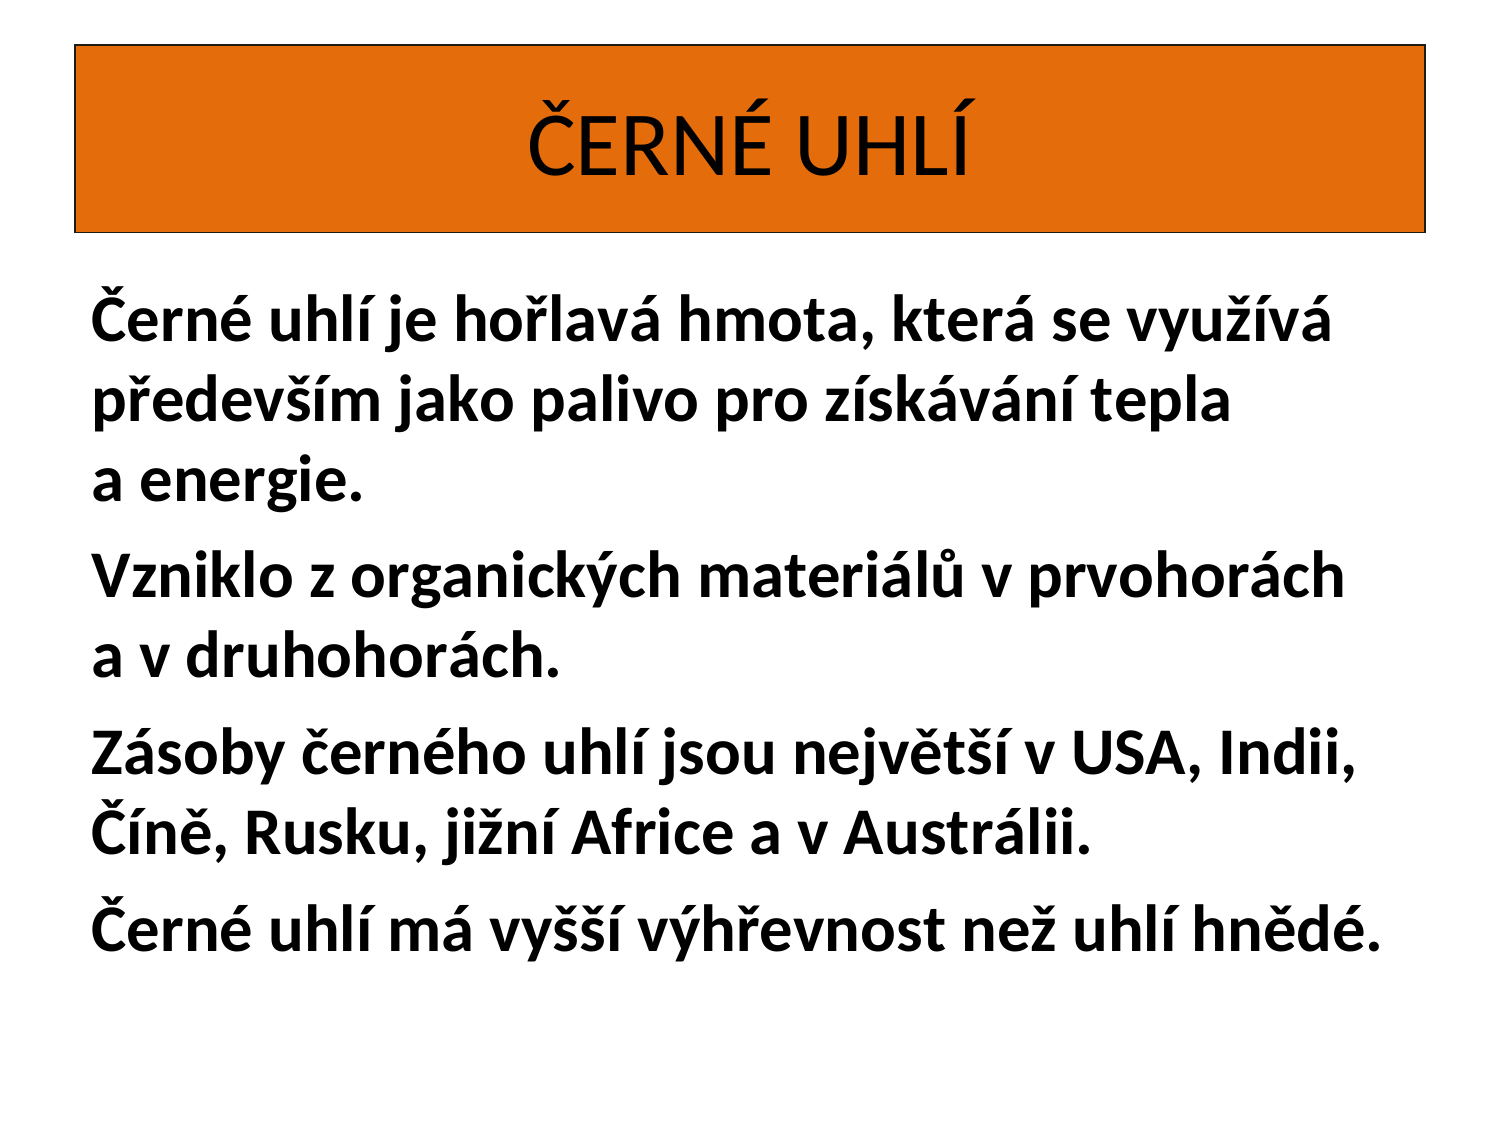

ČERNÉ UHLÍ
Černé uhlí je hořlavá hmota, která se využívá především jako palivo pro získávání tepla
a energie.
Vzniklo z organických materiálů v prvohorách
a v druhohorách.
Zásoby černého uhlí jsou největší v USA, Indii, Číně, Rusku, jižní Africe a v Austrálii.
Černé uhlí má vyšší výhřevnost než uhlí hnědé.